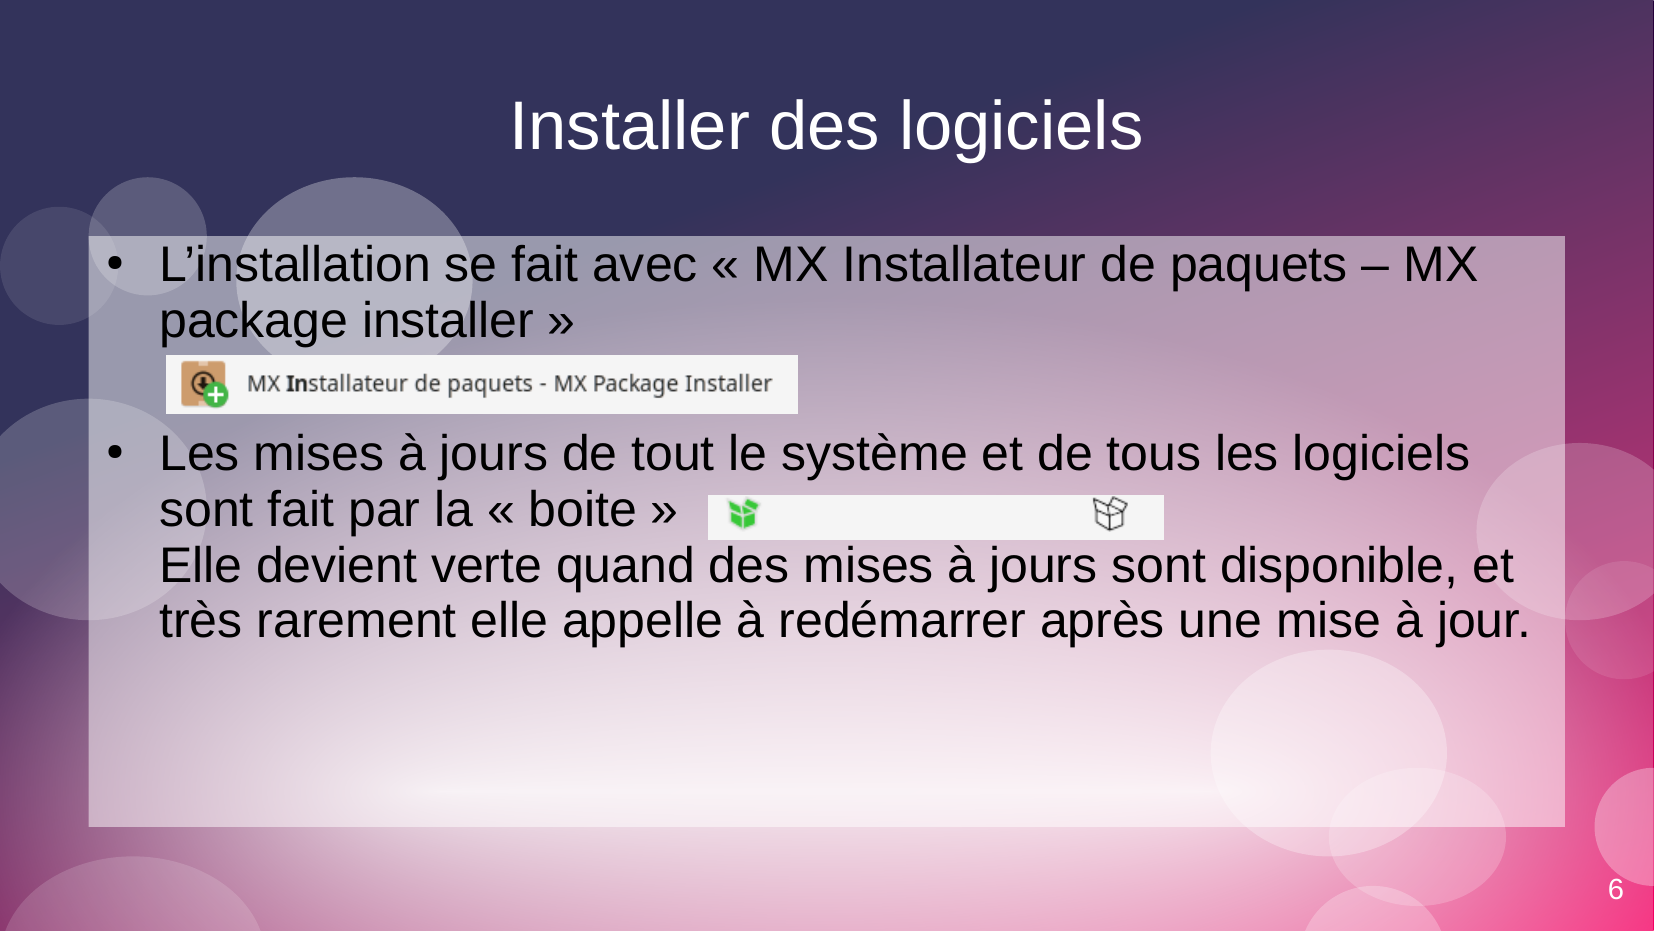

# Installer des logiciels
L’installation se fait avec « MX Installateur de paquets – MX package installer »
Les mises à jours de tout le système et de tous les logiciels sont fait par la « boite »
Elle devient verte quand des mises à jours sont disponible, et très rarement elle appelle à redémarrer après une mise à jour.